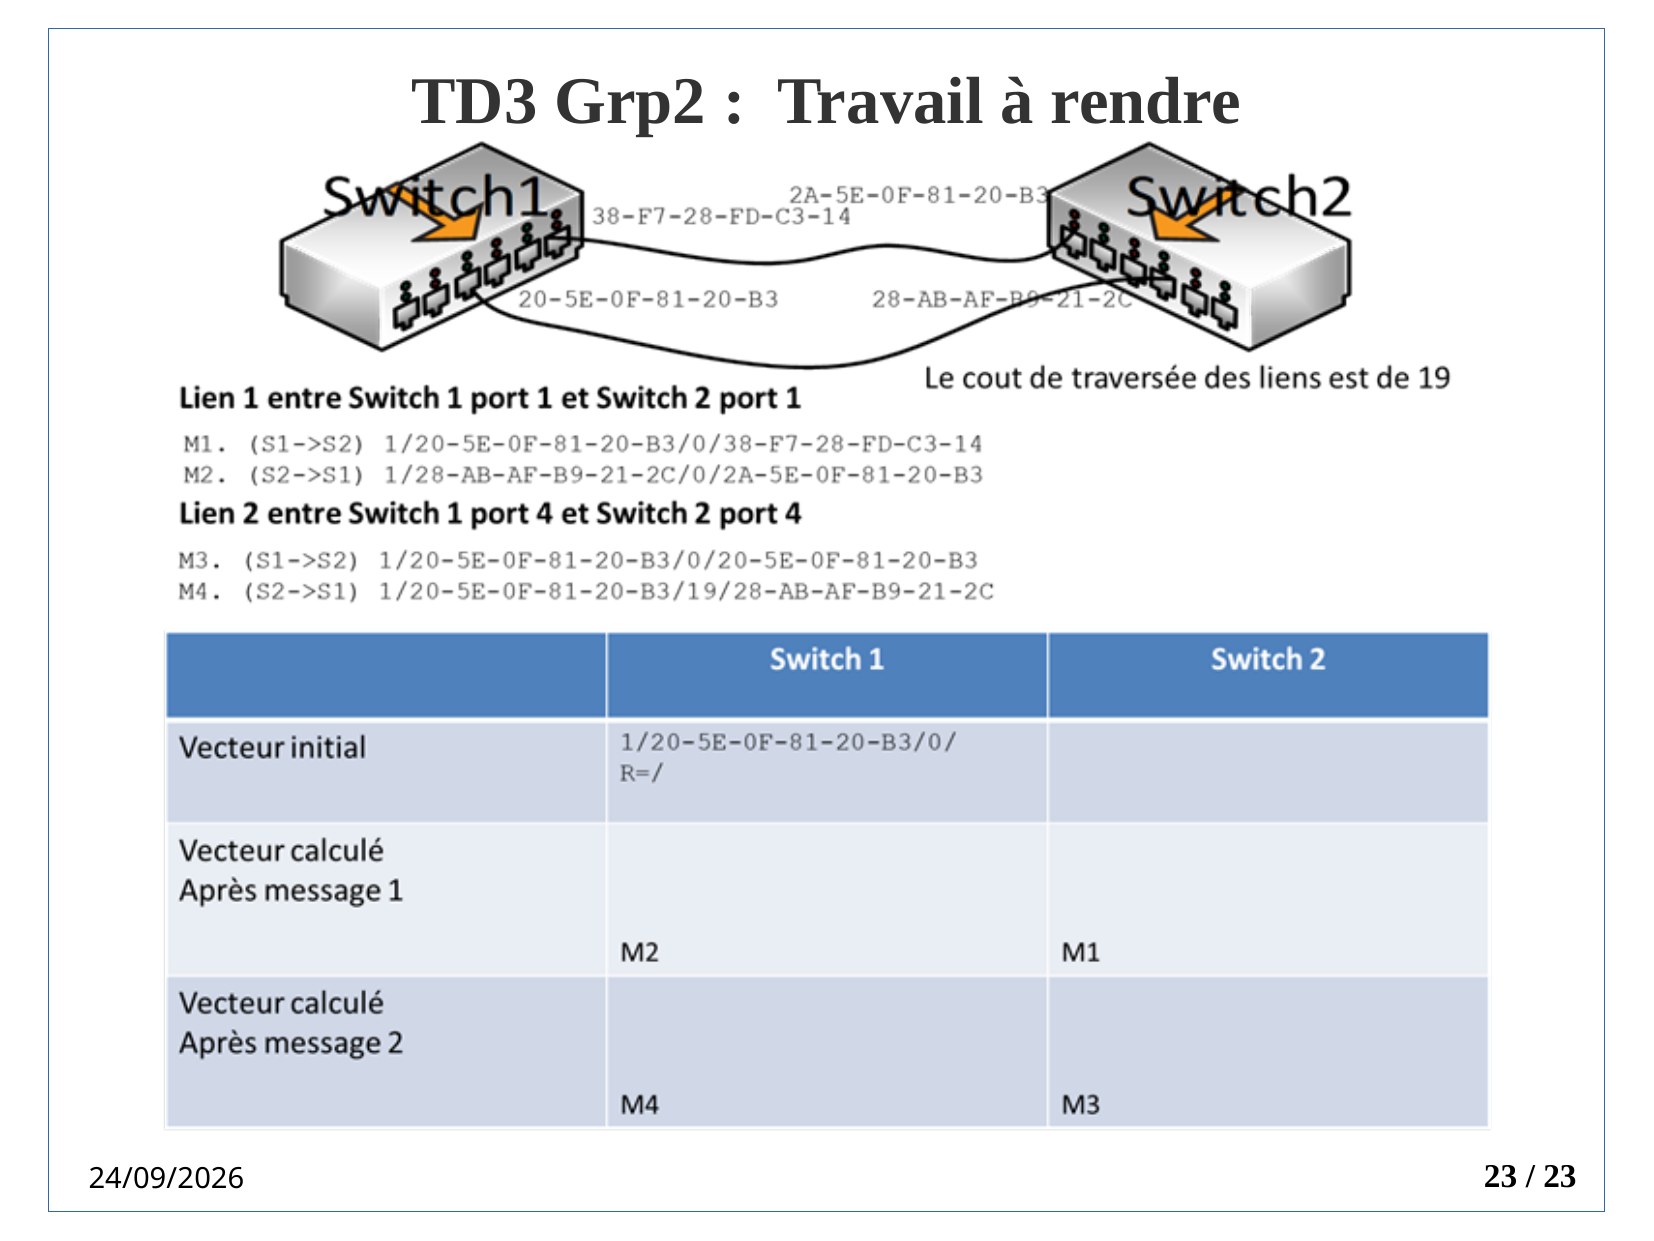

# TD3 Grp2 : Travail à rendre
23